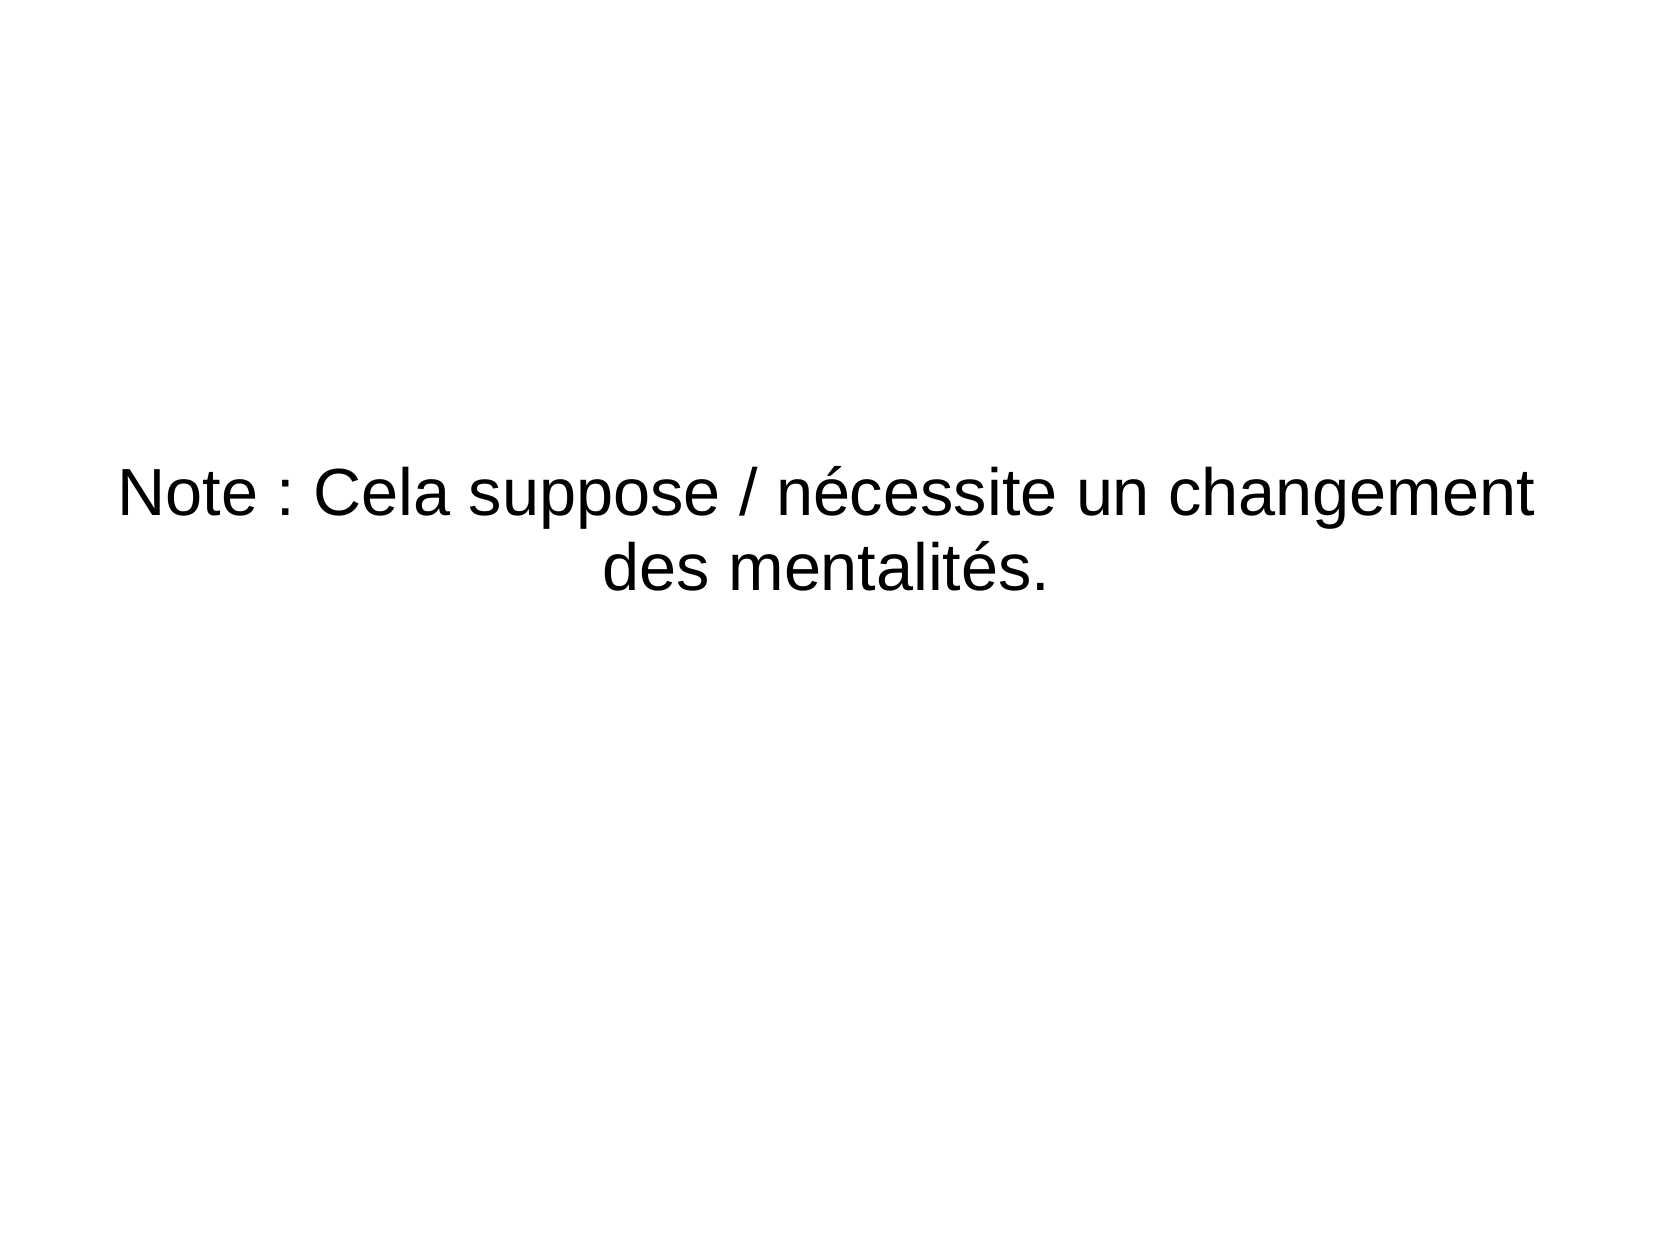

# Note : Cela suppose / nécessite un changement des mentalités.